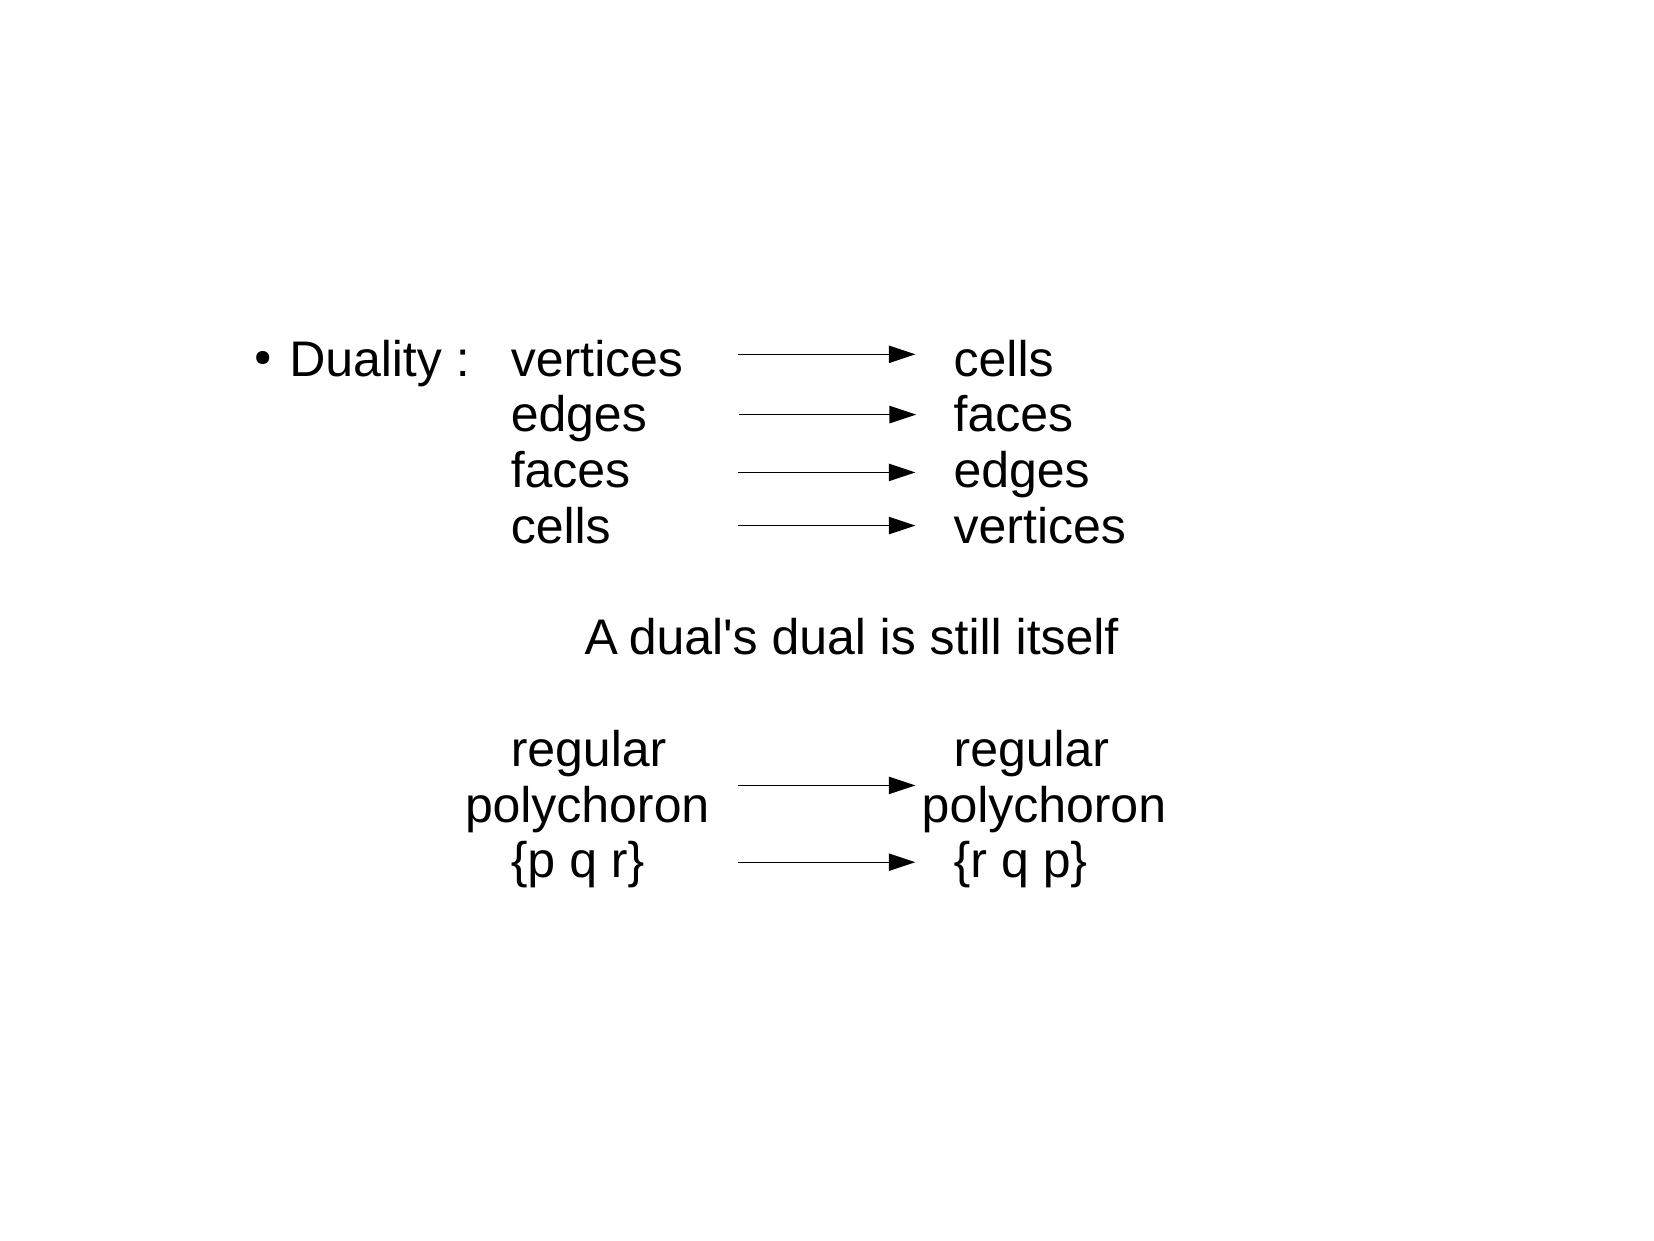

# Duality :	vertices				cells
			edges					faces
			faces					edges
			cells					vertices
				A dual's dual is still itself
			regular				regular
		 polychoron			 polychoron
			{p q r}					{r q p}